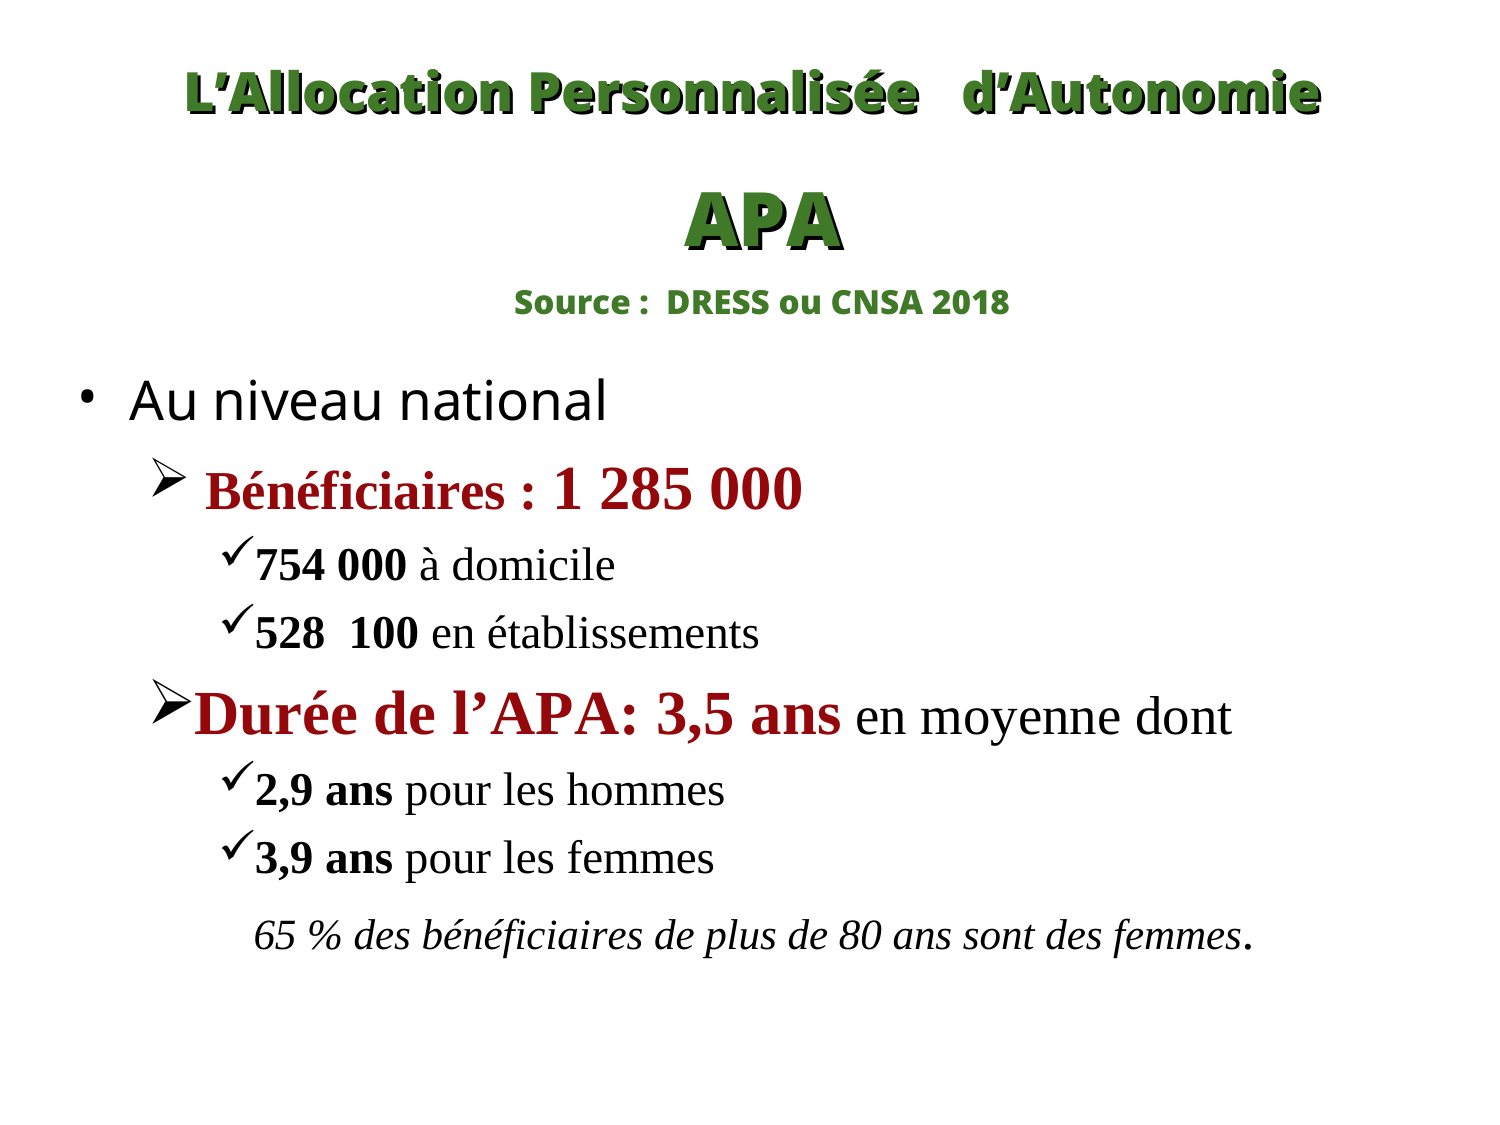

# L’Allocation Personnalisée d’Autonomie APA Source : DRESS ou CNSA 2018
Au niveau national
 Bénéficiaires : 1 285 000
754 000 à domicile
528 100 en établissements
Durée de l’APA: 3,5 ans en moyenne dont
2,9 ans pour les hommes
3,9 ans pour les femmes
65 % des bénéficiaires de plus de 80 ans sont des femmes.